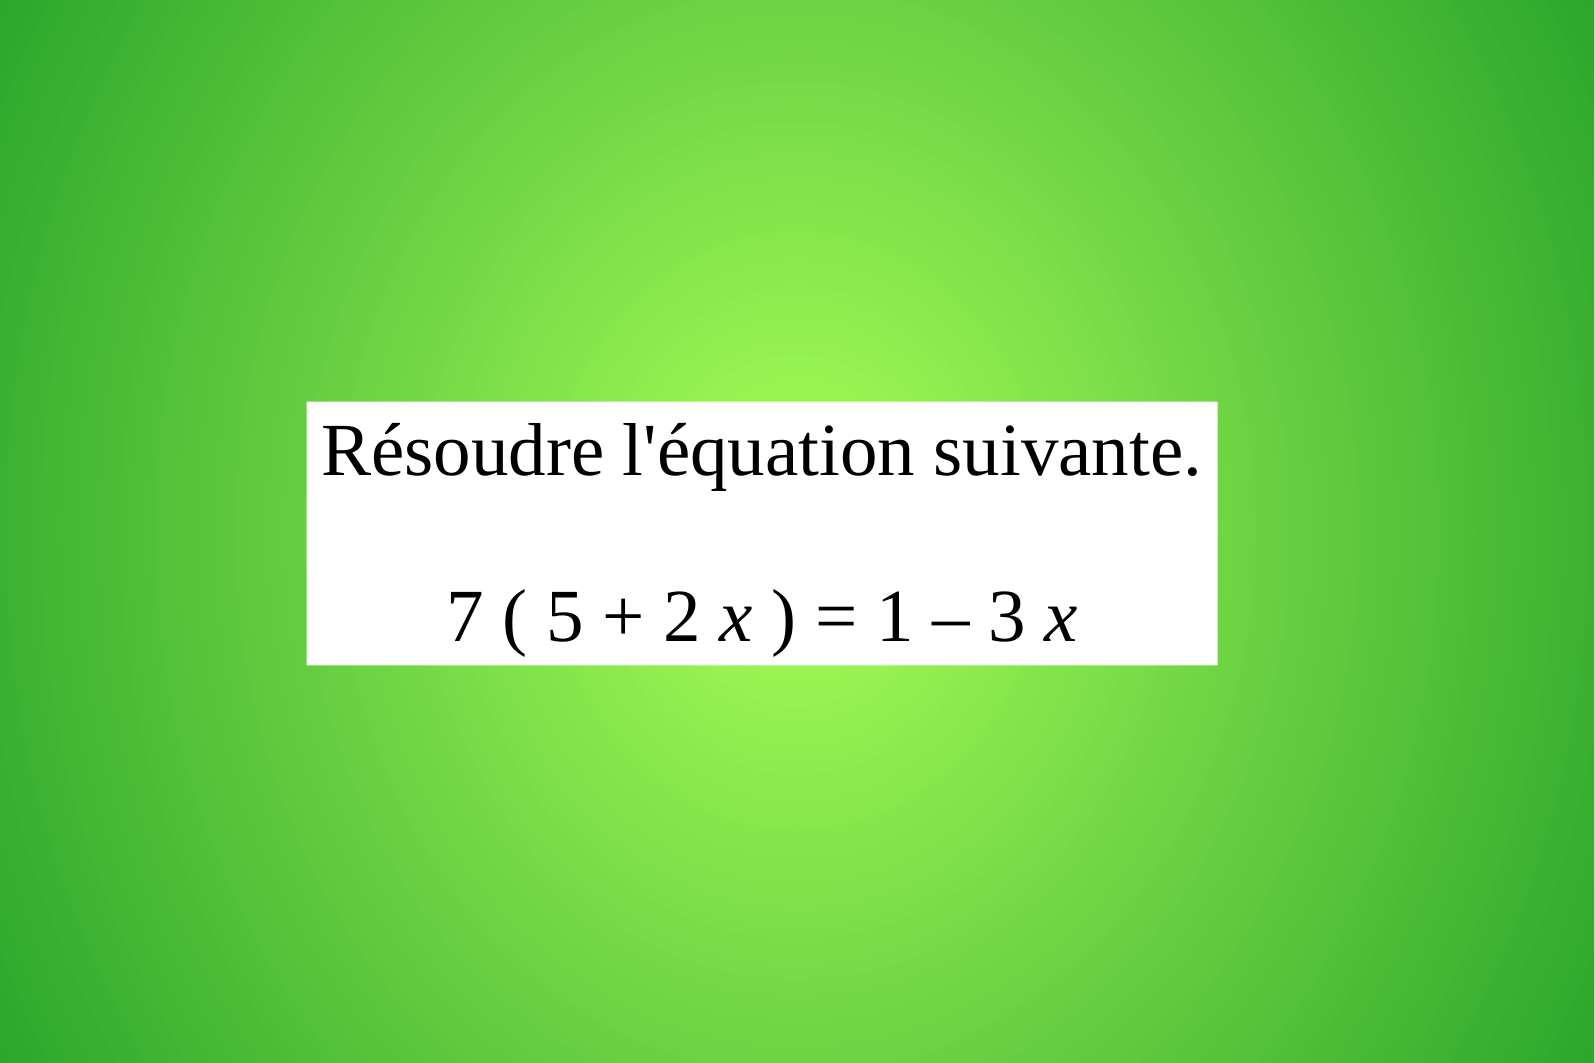

Résoudre l'équation suivante.
7 ( 5 + 2 x ) = 1 – 3 x